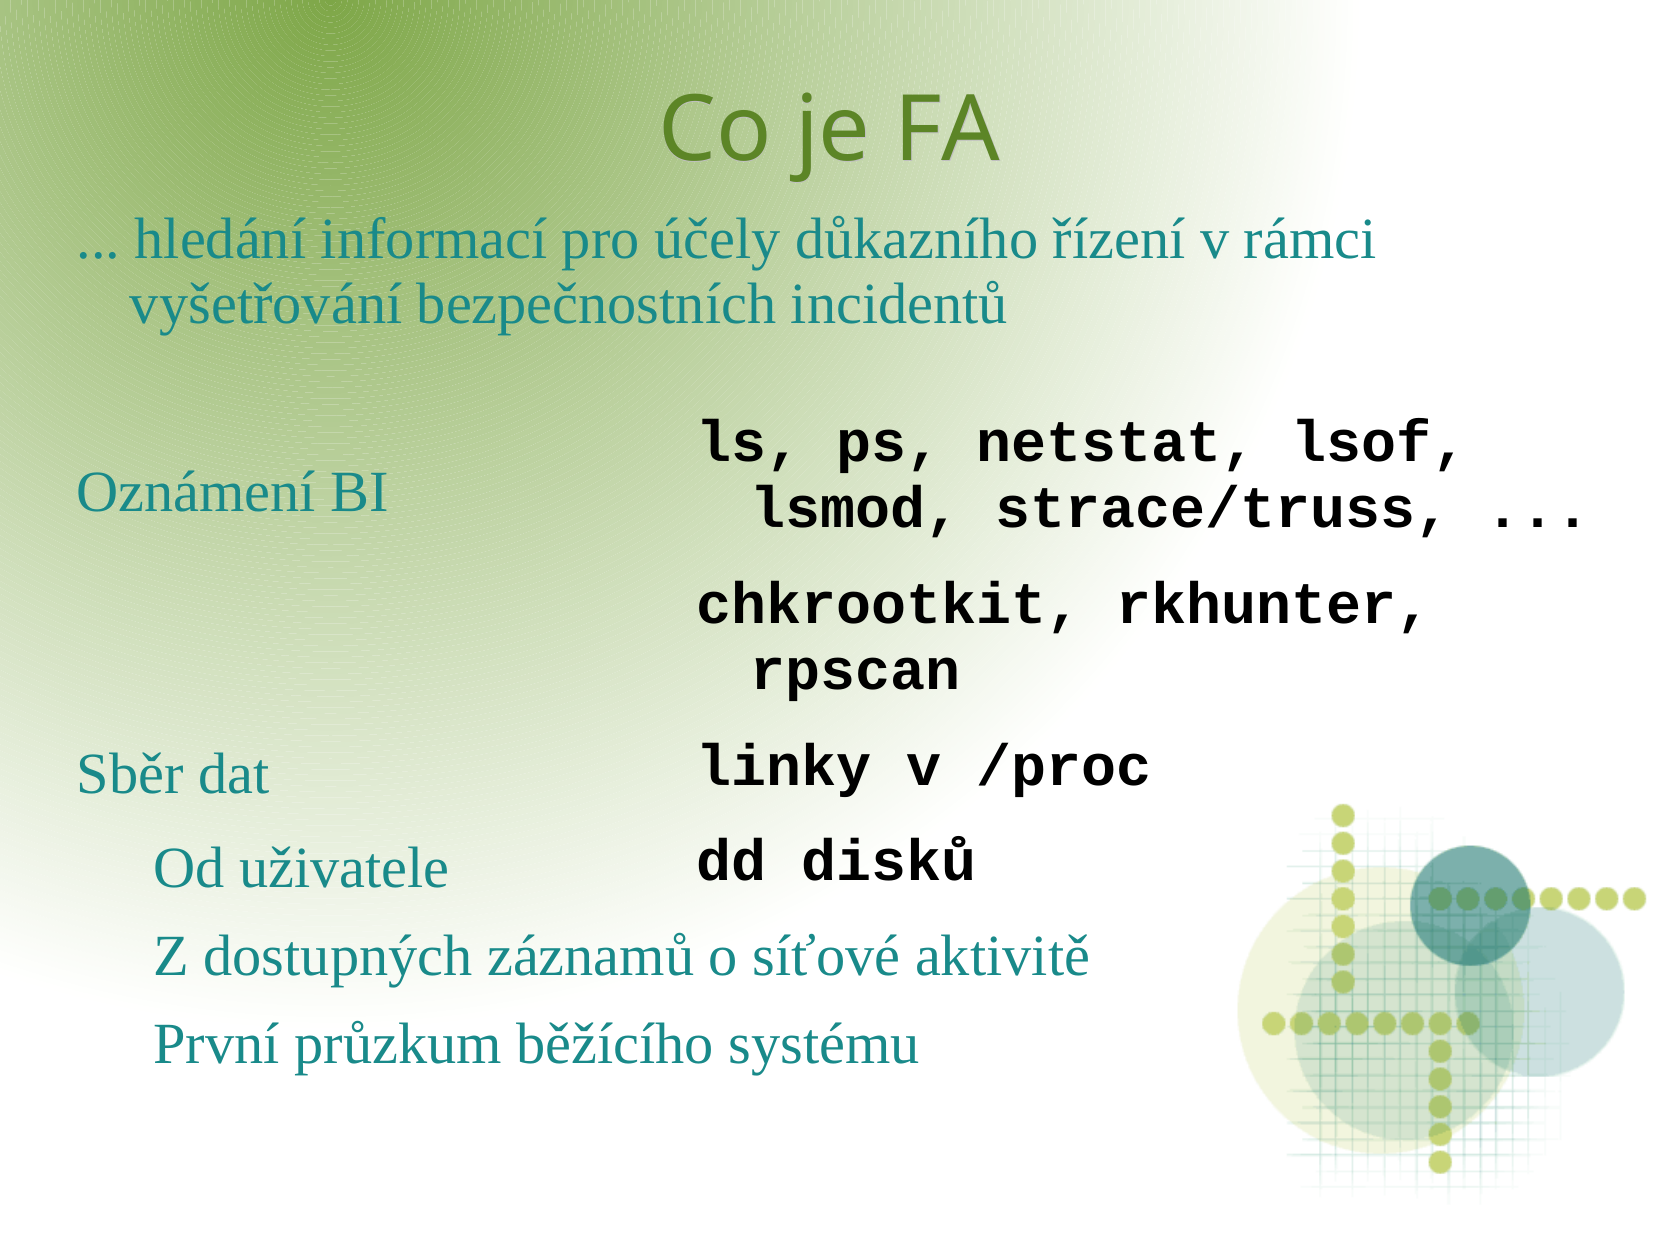

# Co je FA
... hledání informací pro účely důkazního řízení v rámci vyšetřování bezpečnostních incidentů
Oznámení BI
Sběr dat
Od uživatele
Z dostupných záznamů o síťové aktivitě
První průzkum běžícího systému
ls, ps, netstat, lsof, lsmod, strace/truss, ...
chkrootkit, rkhunter, rpscan
linky v /proc
dd disků